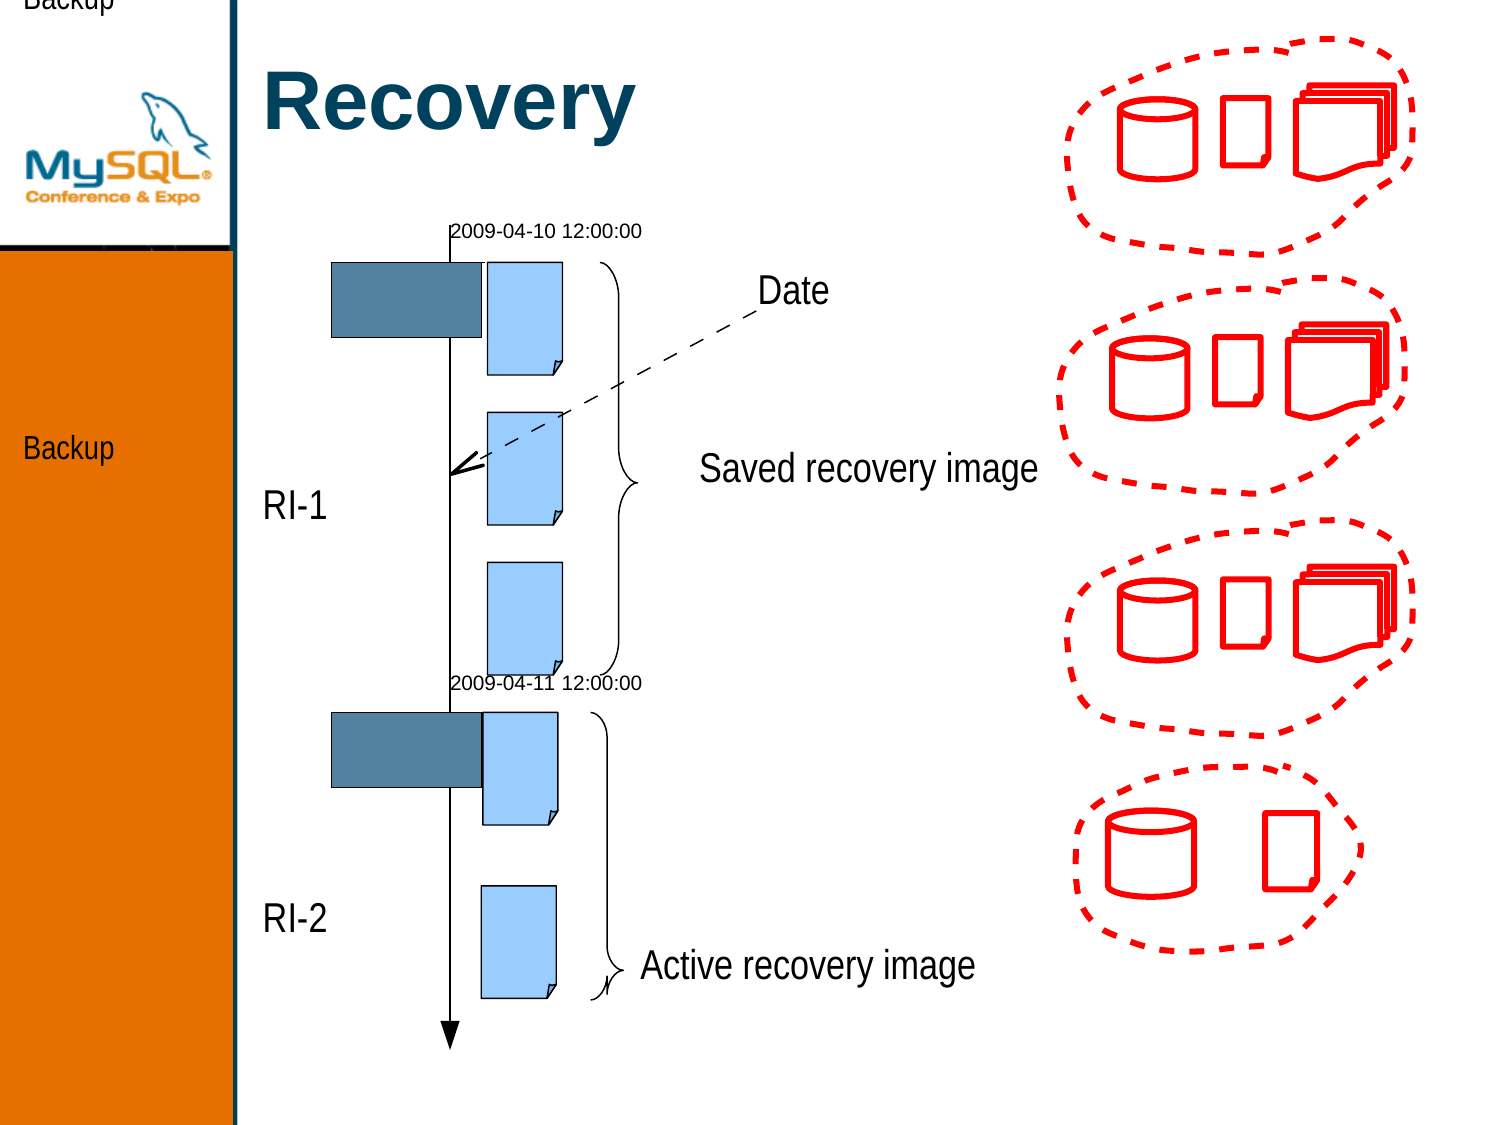

Backup
# Recovery
2009-04-10 12:00:00
Date
Saved recovery image
Backup
RI-1
2009-04-11 12:00:00
RI-2
Active recovery image